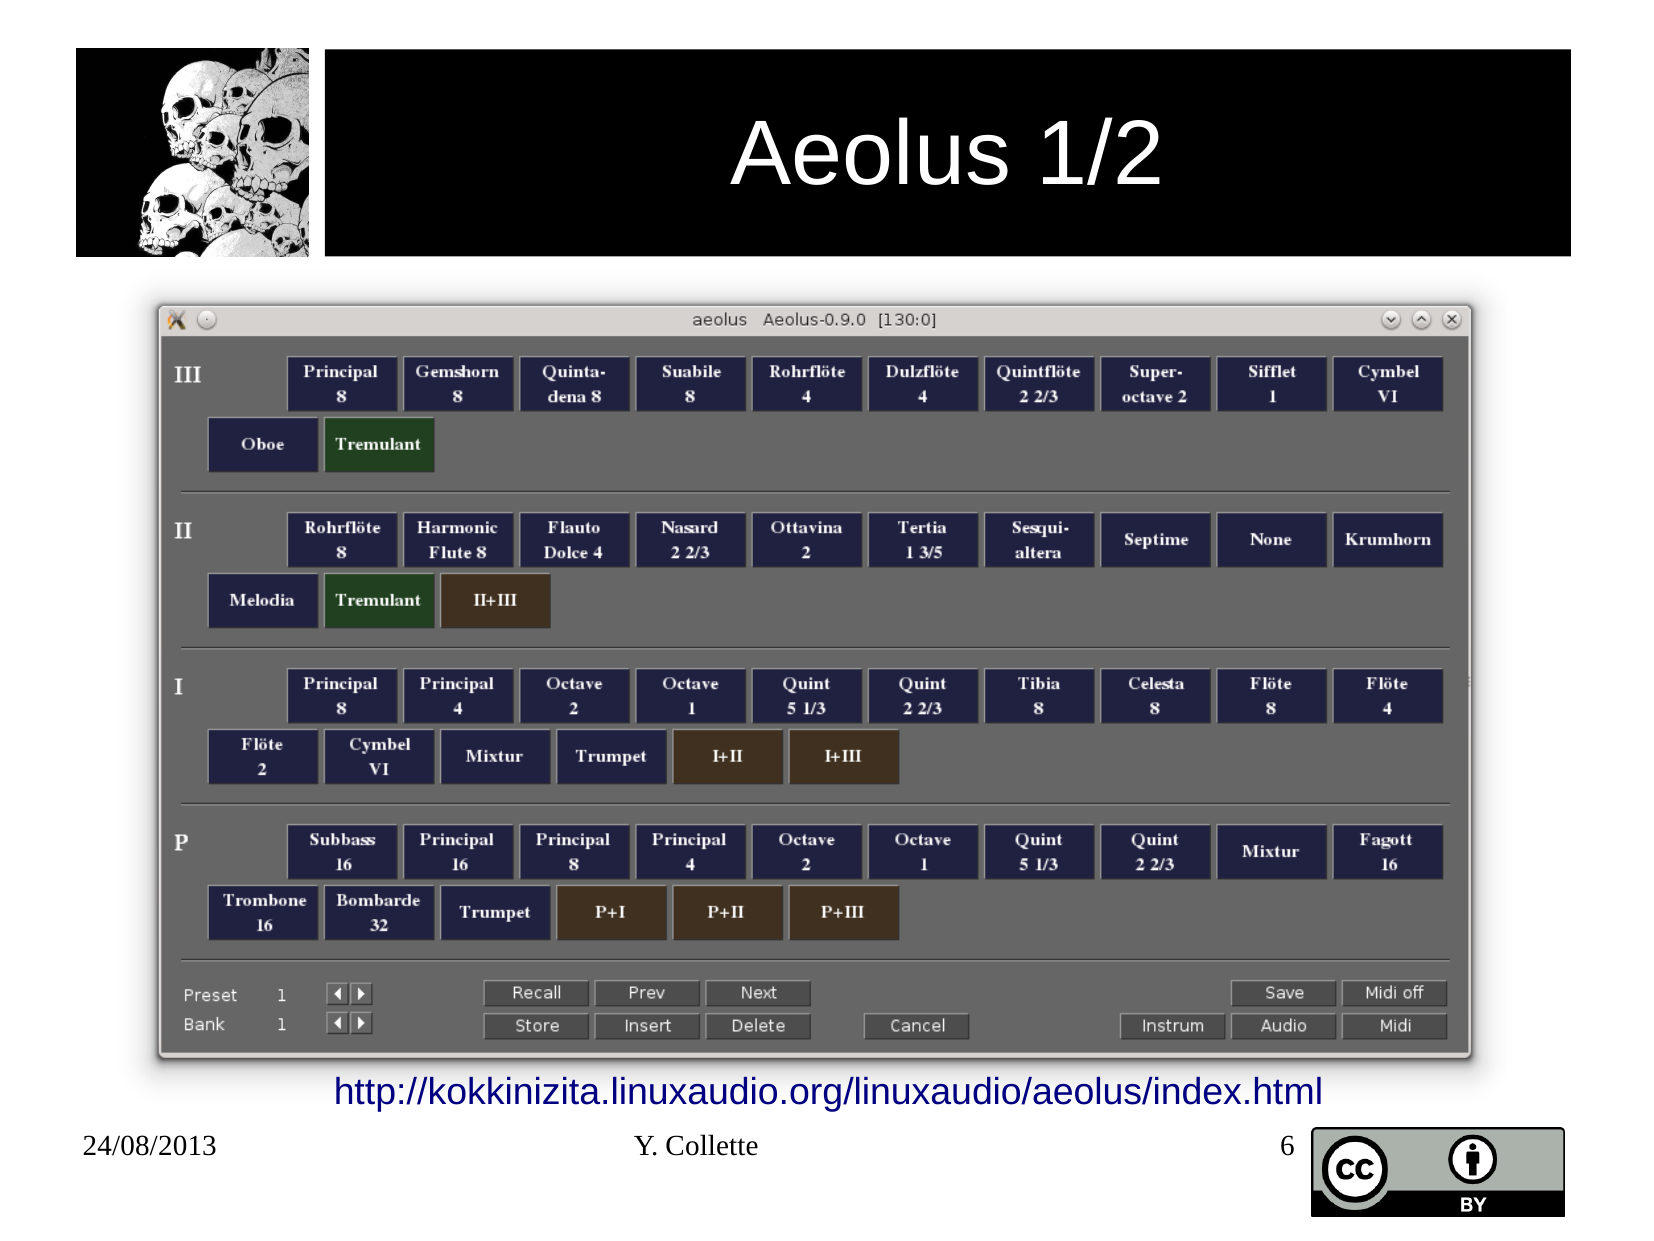

# Aeolus 1/2
http://kokkinizita.linuxaudio.org/linuxaudio/aeolus/index.html
Y. Collette
6